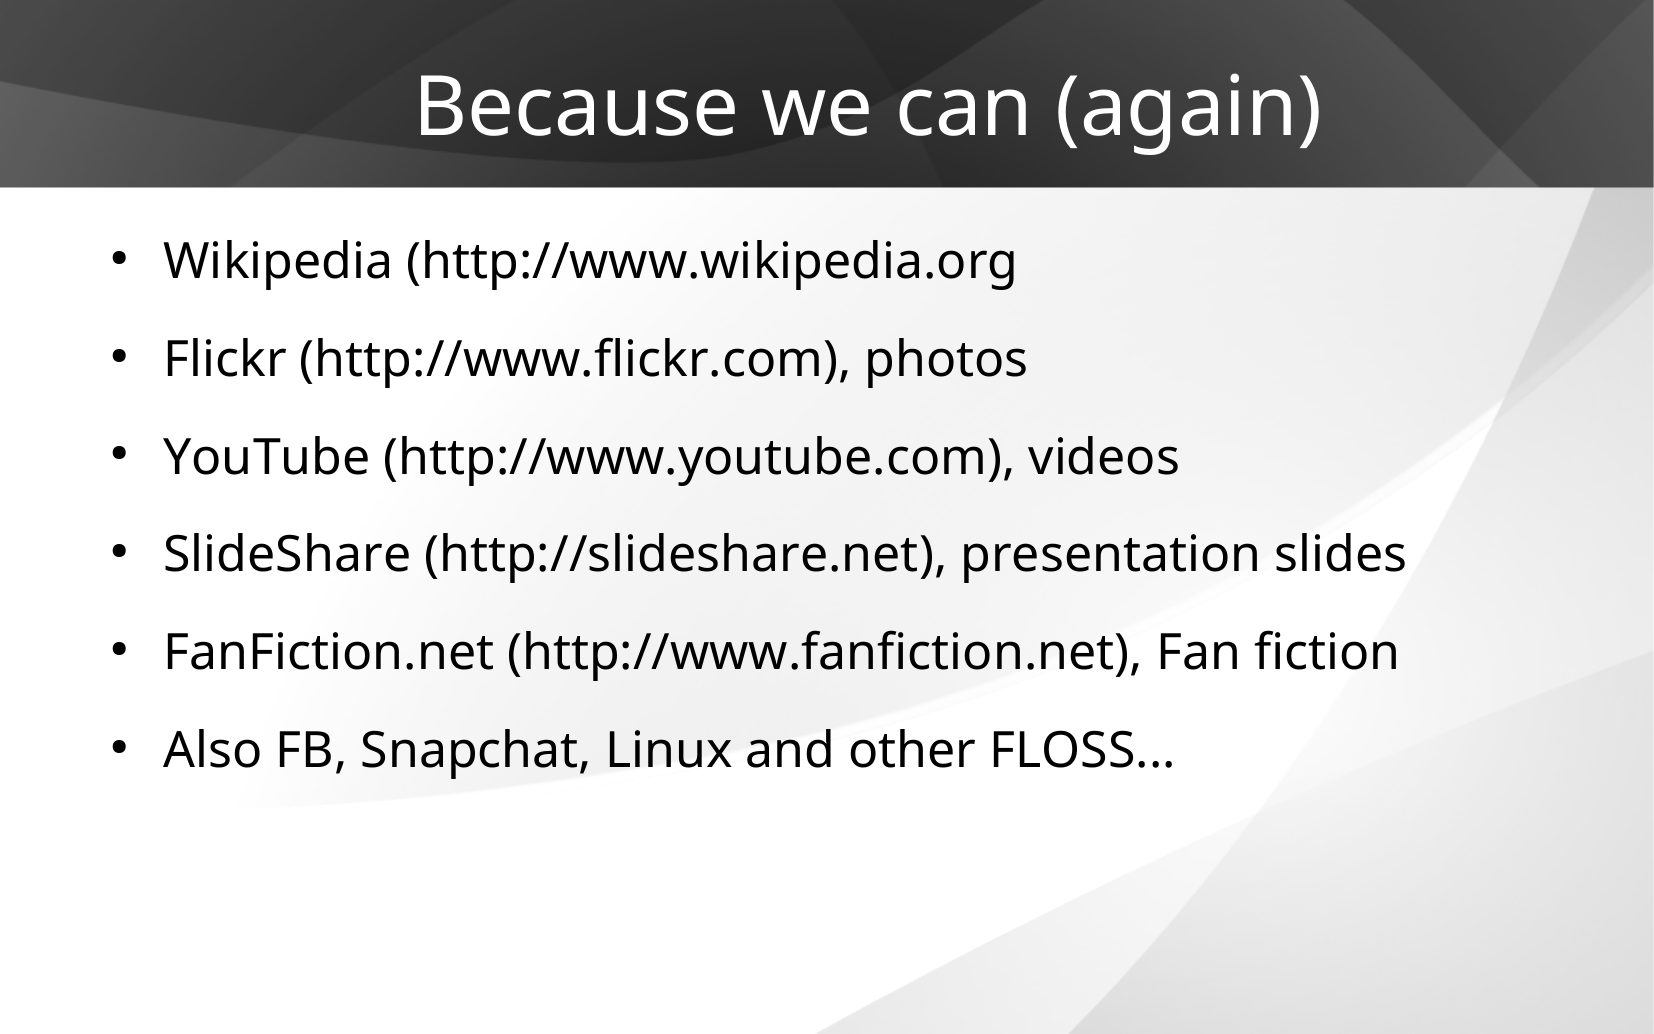

# Because we can (again)
Wikipedia (http://www.wikipedia.org
Flickr (http://www.flickr.com), photos
YouTube (http://www.youtube.com), videos
SlideShare (http://slideshare.net), presentation slides
FanFiction.net (http://www.fanfiction.net), Fan fiction
Also FB, Snapchat, Linux and other FLOSS...